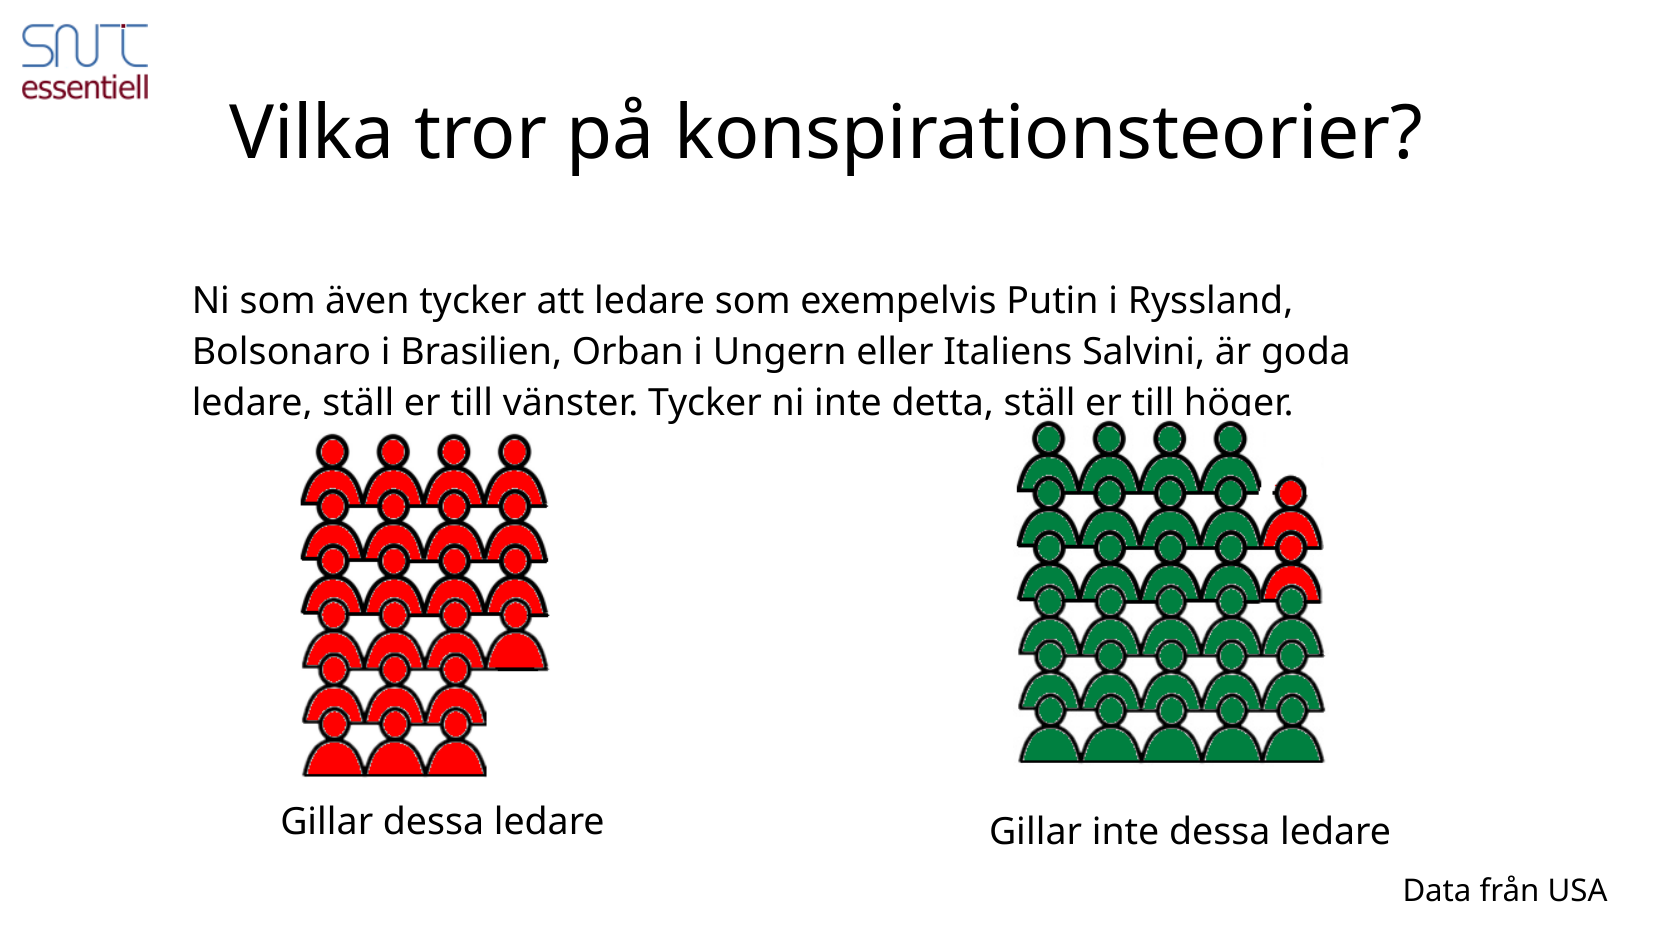

# Vilka tror på konspirationsteorier?
Ni som även tycker att ledare som exempelvis Putin i Ryssland, Bolsonaro i Brasilien, Orban i Ungern eller Italiens Salvini, är goda ledare, ställ er till vänster. Tycker ni inte detta, ställ er till höger.
Gillar dessa ledare
Gillar inte dessa ledare
Data från USA